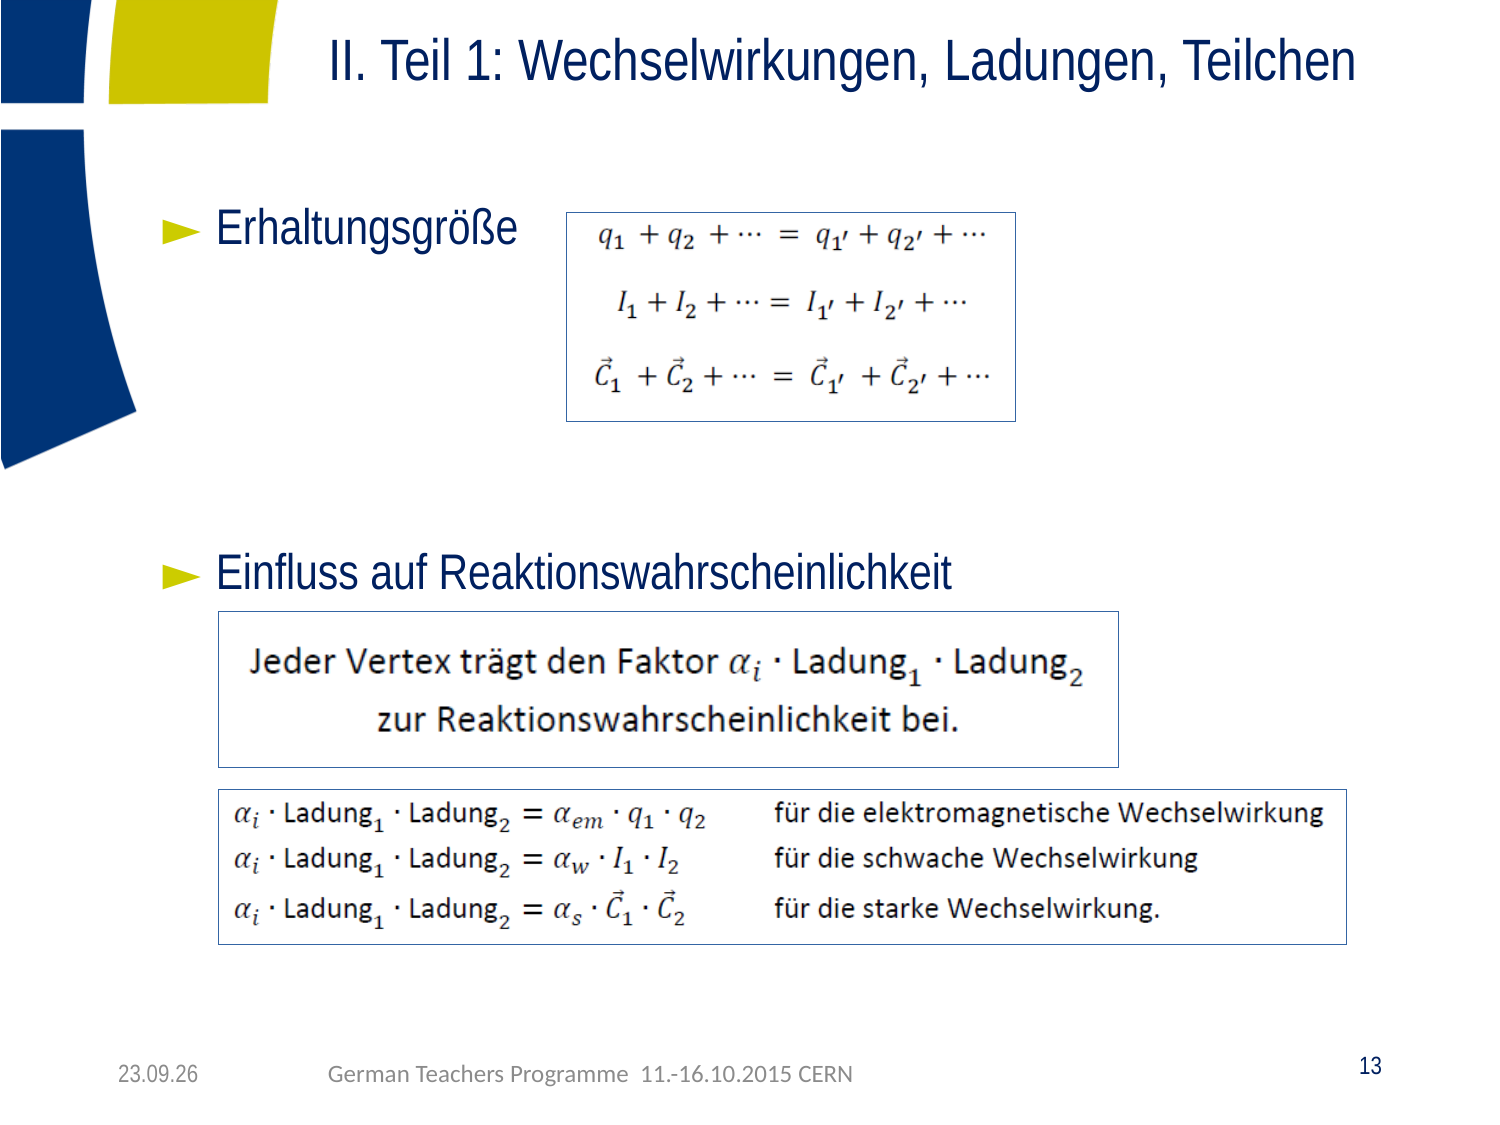

II. Teil 1: Wechselwirkungen, Ladungen, Teilchen
# Erhaltungsgröße
Einfluss auf Reaktionswahrscheinlichkeit
German Teachers Programme 11.-16.10.2015 CERN